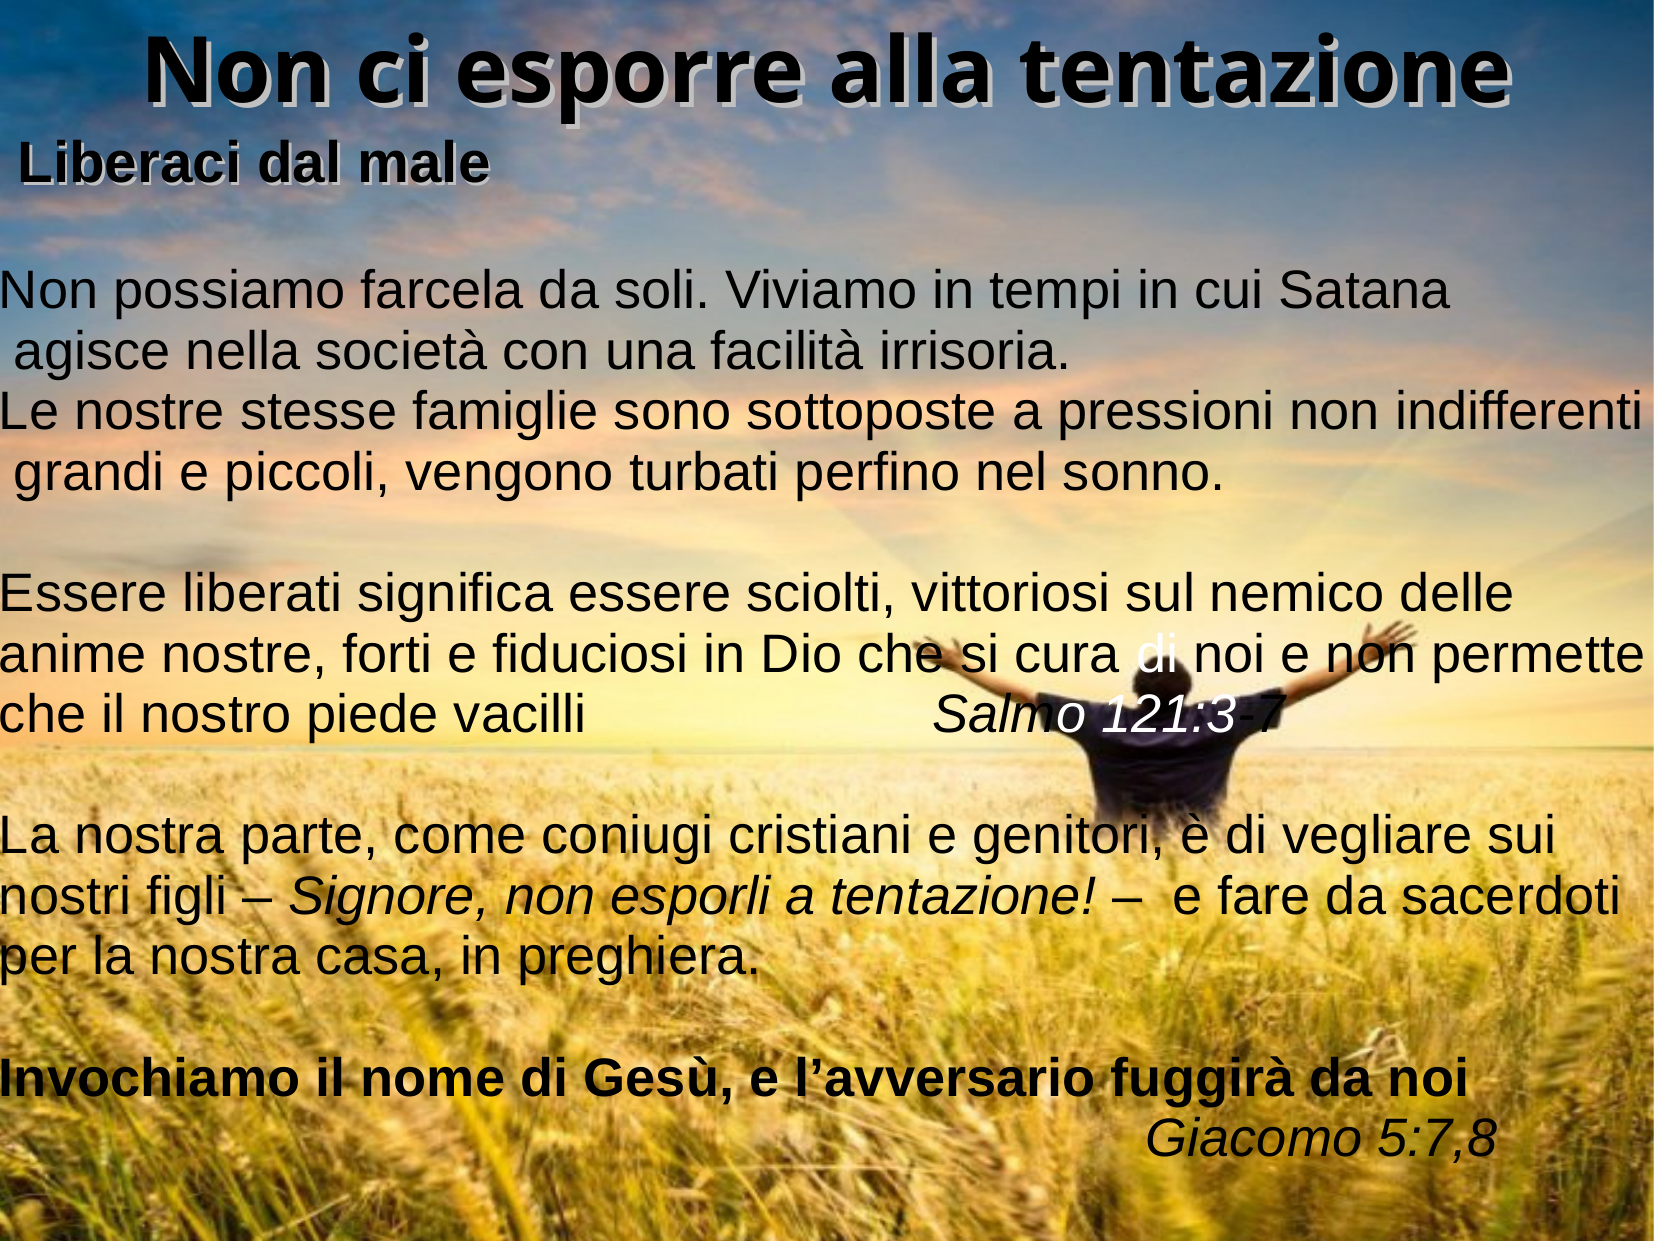

Introduzione
La cameretta.
 Ma tu, quando preghi, entra nella tua cameretta (Matteo 6:6).
Ma tu – questo implica che tu sei chiamato alla vera preghiera,
alla vera adorazione, alla vera comunione con Dio Padre!
 Dio ha delle richieste precise riguardo chi vuole adorarLo
 Giovanni 4:23,24.
 Gesù introduce un concetto caro a tutti i credenti risvegliati e ripieni dello
 Spirito Santo: la preghiera personale; è nella preghiera nascosta che
 Dio più si rivela; è la tua invocazione fervente e silenziosa che più gli è
 gradita; è il tuo grido nella valle dell’umiliazione, o la tua lode sul monte
 della vittoria che salgono come profumo soave al Suo trono.
 Fa’ orazione al Padre tuo che è nel segreto.
Dio è un Dio che si nasconde agli empi, ma che si rivela e rivela le Sue
meraviglie solo a quanti lo cercano Matteo 11:25.
Introduzione
 oggi il nostro pane quotidiano
Non ci esporre alla tentazione
 Liberaci dal male
 Non possiamo farcela da soli. Viviamo in tempi in cui Satana
 agisce nella società con una facilità irrisoria.
 Le nostre stesse famiglie sono sottoposte a pressioni non indifferenti
 grandi e piccoli, vengono turbati perfino nel sonno.
 Essere liberati significa essere sciolti, vittoriosi sul nemico delle
 anime nostre, forti e fiduciosi in Dio che si cura di noi e non permette
 che il nostro piede vacilli Salmo 121:3-7
 La nostra parte, come coniugi cristiani e genitori, è di vegliare sui
 nostri figli – Signore, non esporli a tentazione! – e fare da sacerdoti
 per la nostra casa, in preghiera.
 Invochiamo il nome di Gesù, e l’avversario fuggirà da noi
 Giacomo 5:7,8